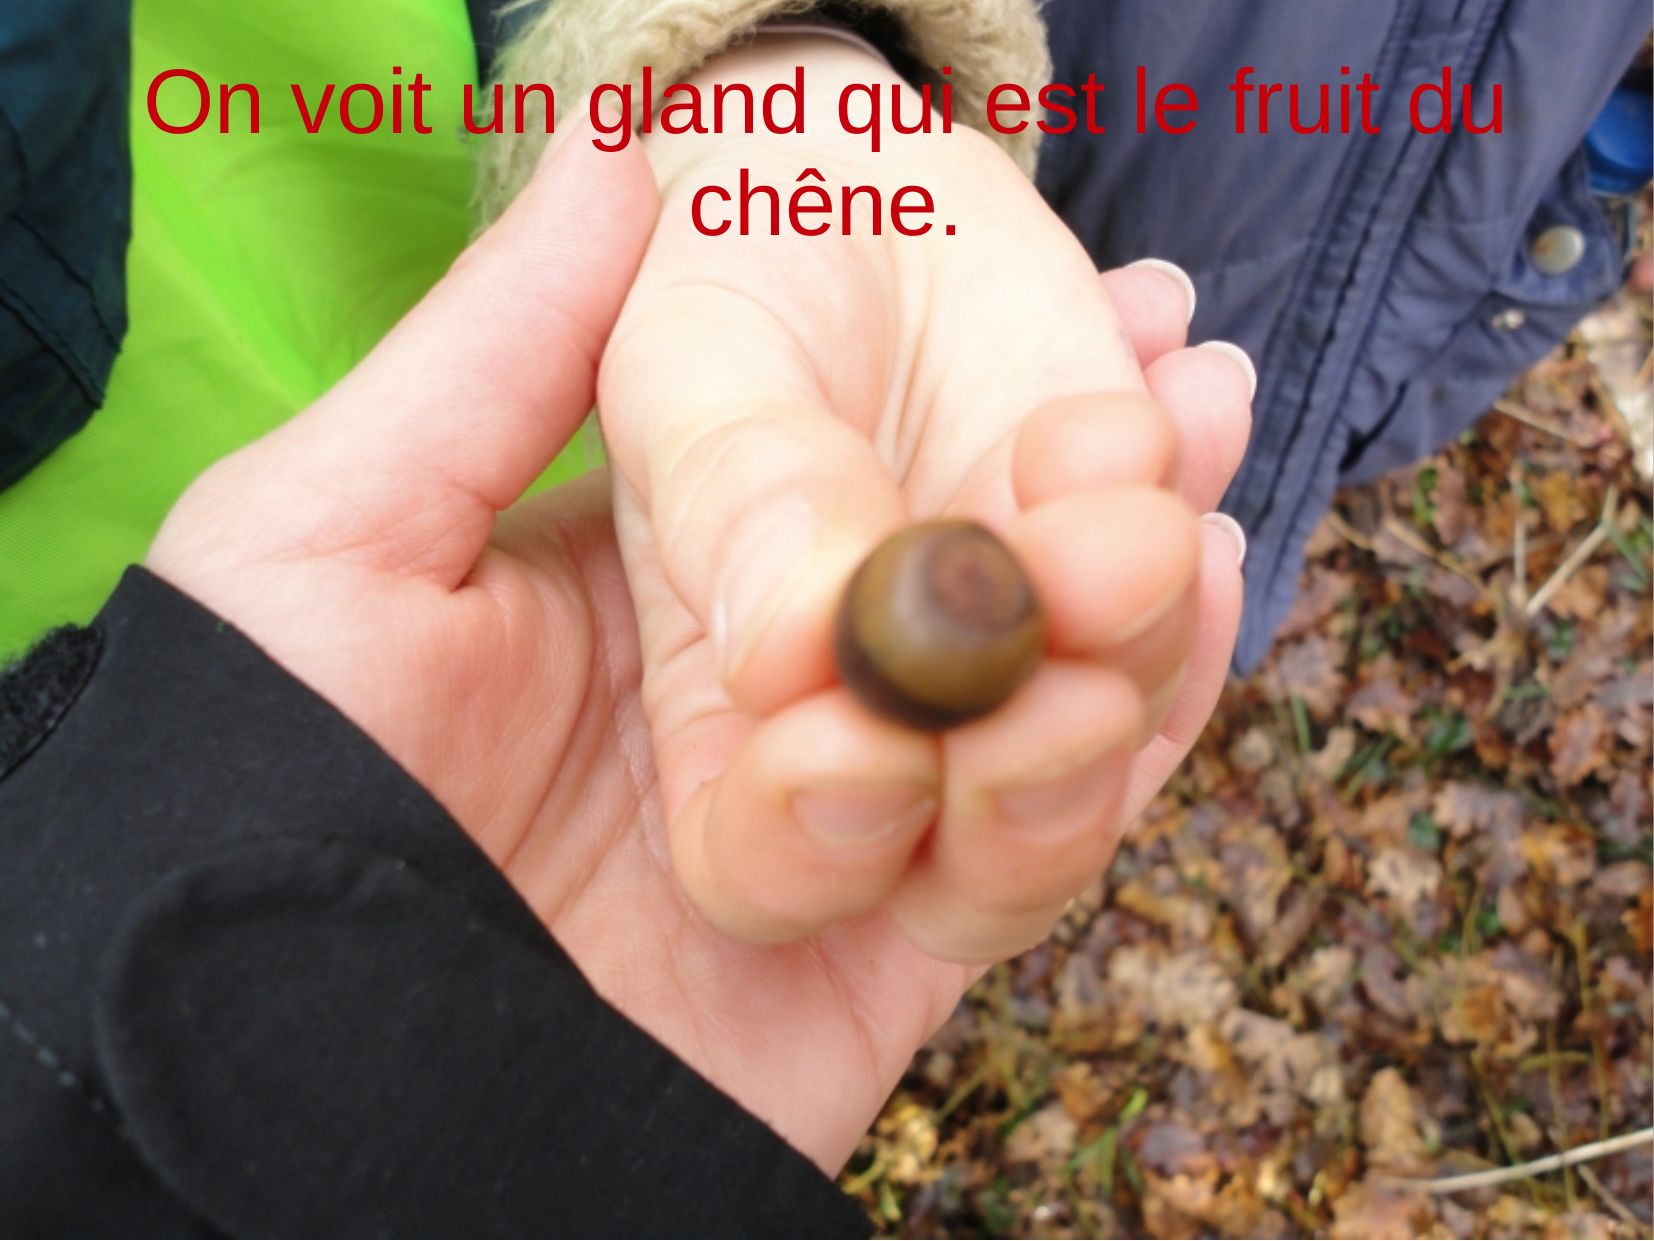

# On voit un gland qui est le fruit du chêne.